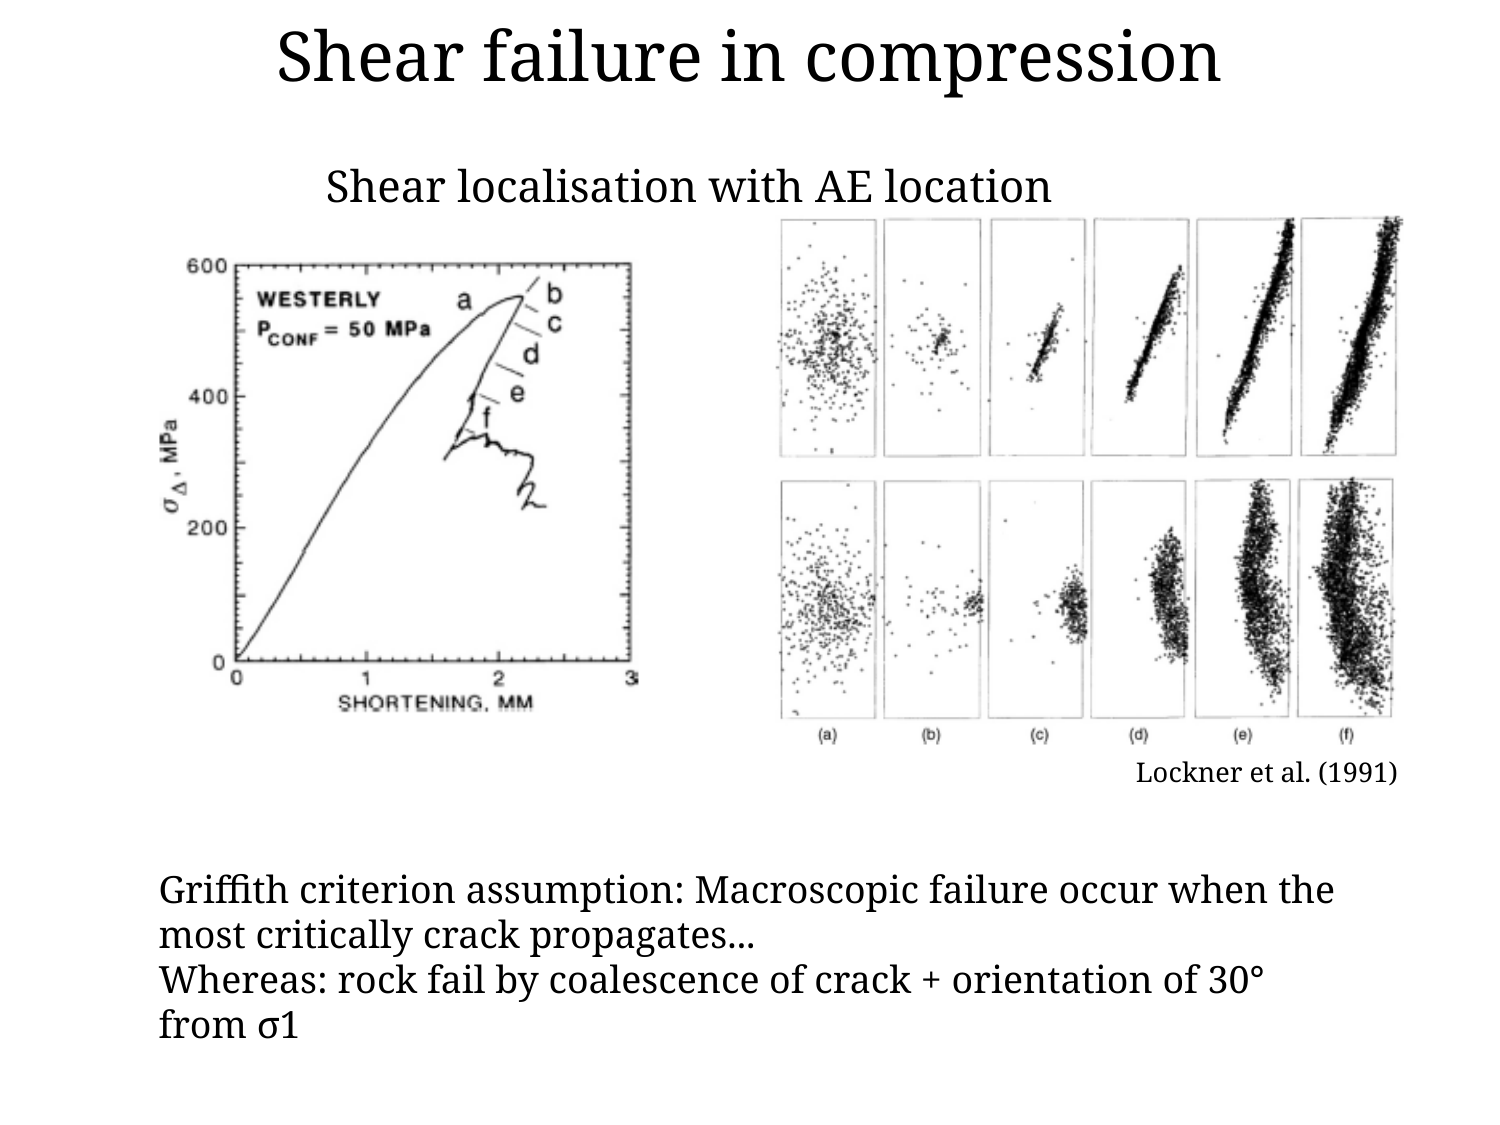

# Shear failure in compression
Shear localisation with AE location
Lockner et al. (1991)
Griffith criterion assumption: Macroscopic failure occur when the most critically crack propagates...
Whereas: rock fail by coalescence of crack + orientation of 30° from σ1